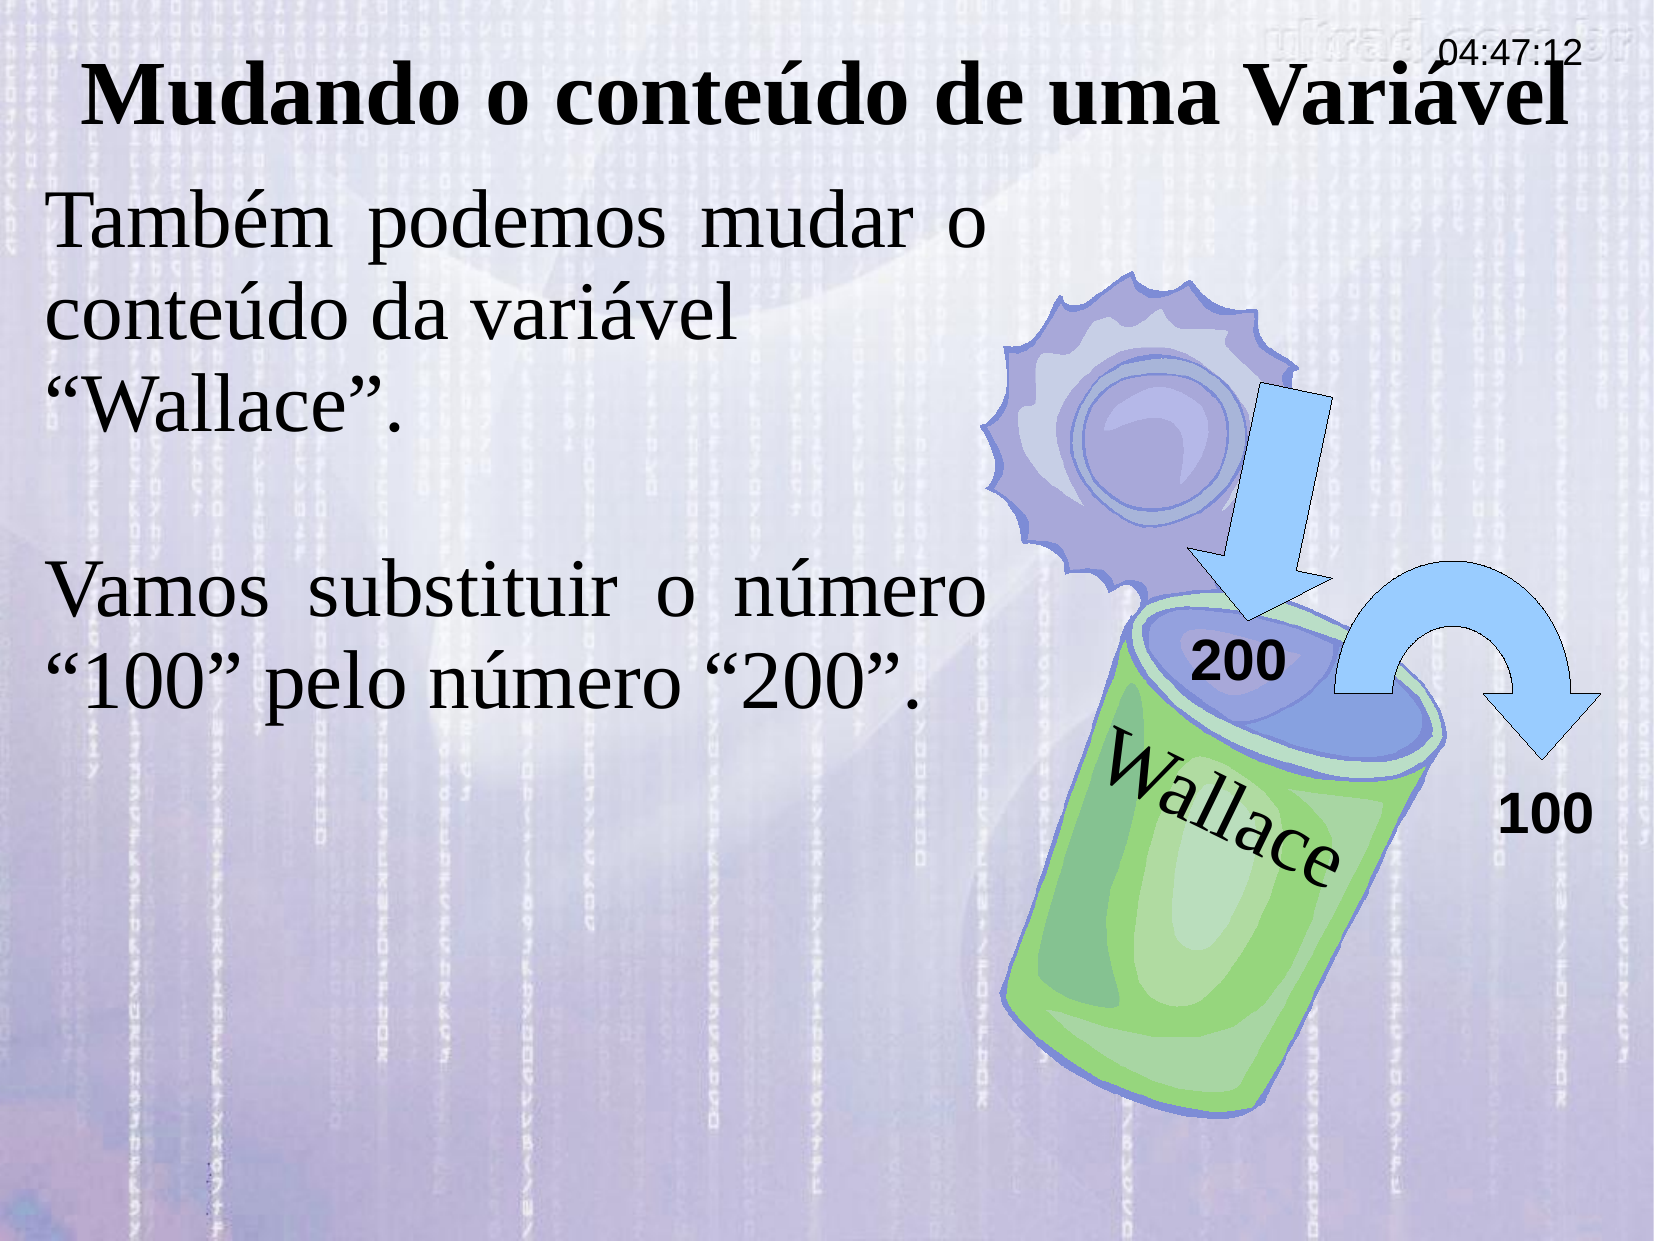

02:09:46
Mudando o conteúdo de uma Variável
Também podemos mudar o conteúdo da variável
“Wallace”.
Vamos substituir o número “100” pelo número “200”.
200
Wallace
100